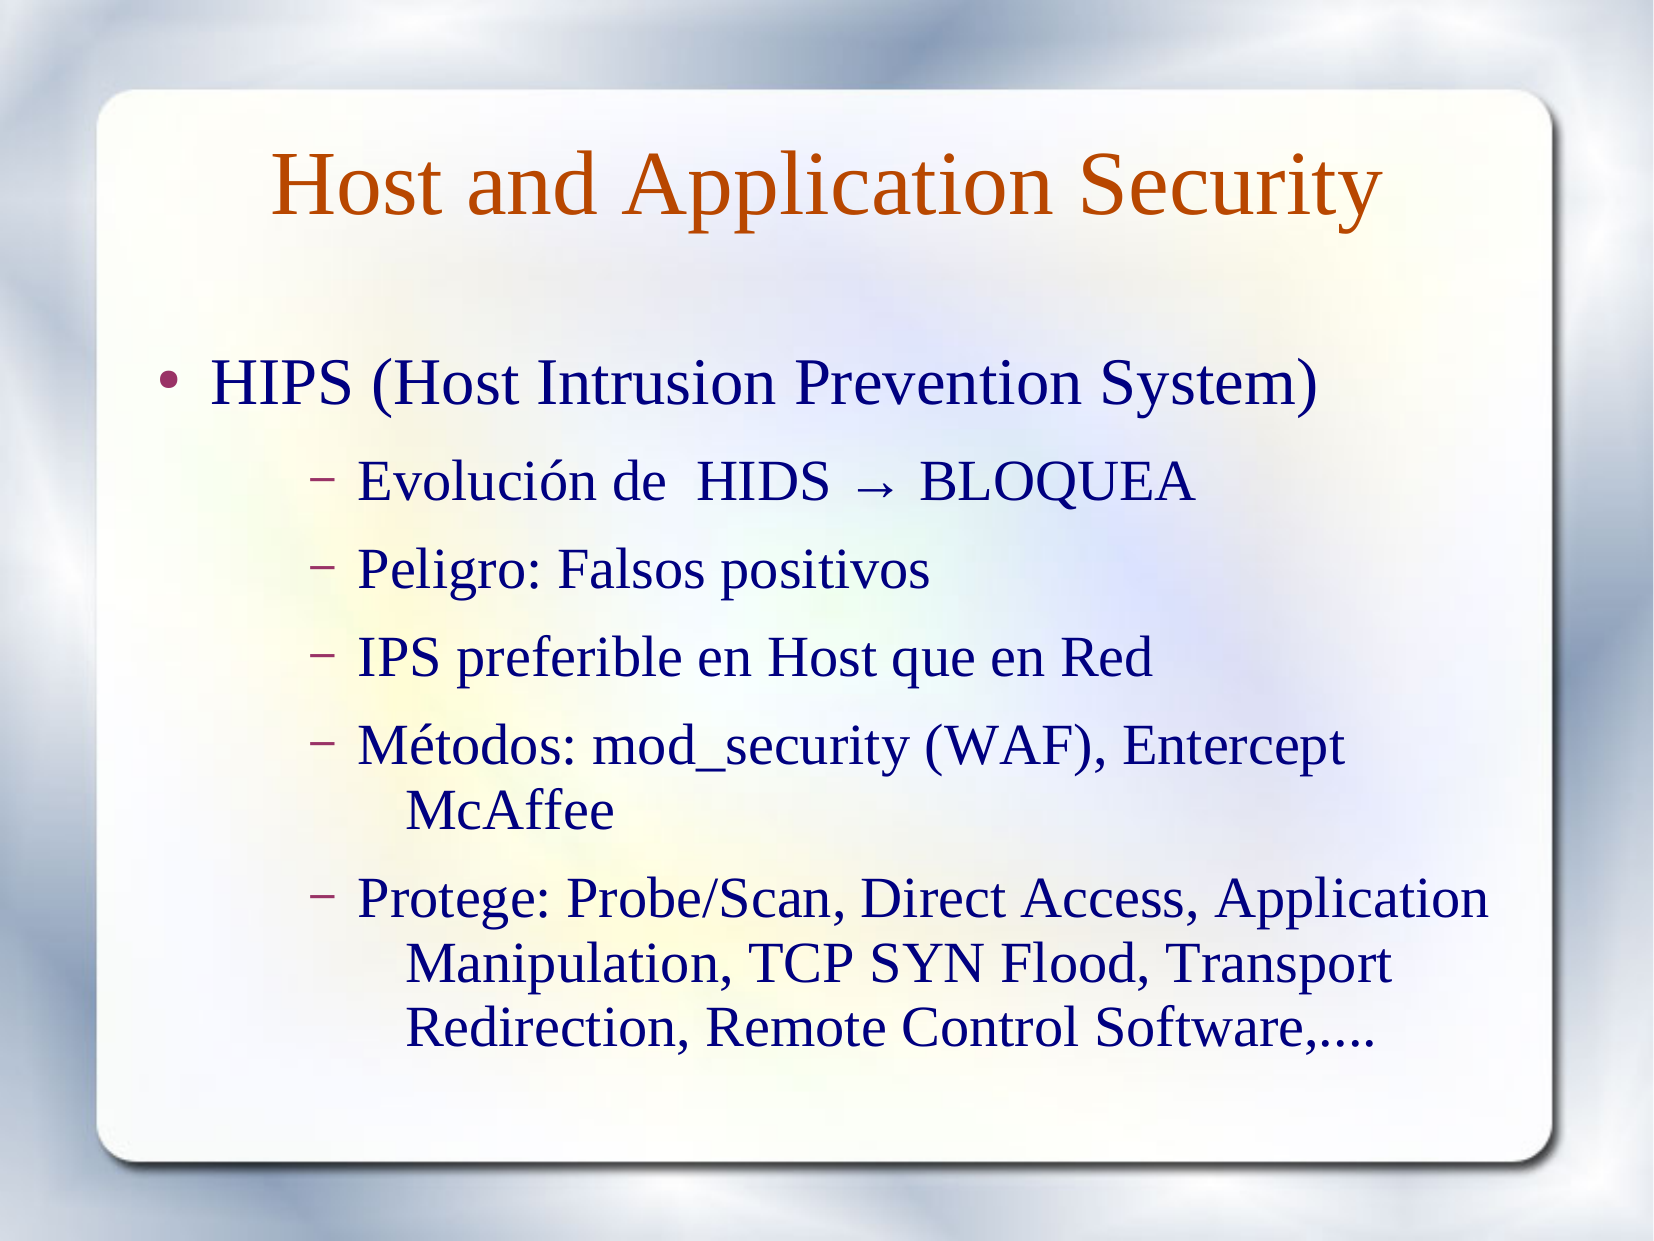

# Host and Application Security
HIPS (Host Intrusion Prevention System)
Evolución de HIDS → BLOQUEA
Peligro: Falsos positivos
IPS preferible en Host que en Red
Métodos: mod_security (WAF), Entercept McAffee
Protege: Probe/Scan, Direct Access, Application Manipulation, TCP SYN Flood, Transport Redirection, Remote Control Software,....